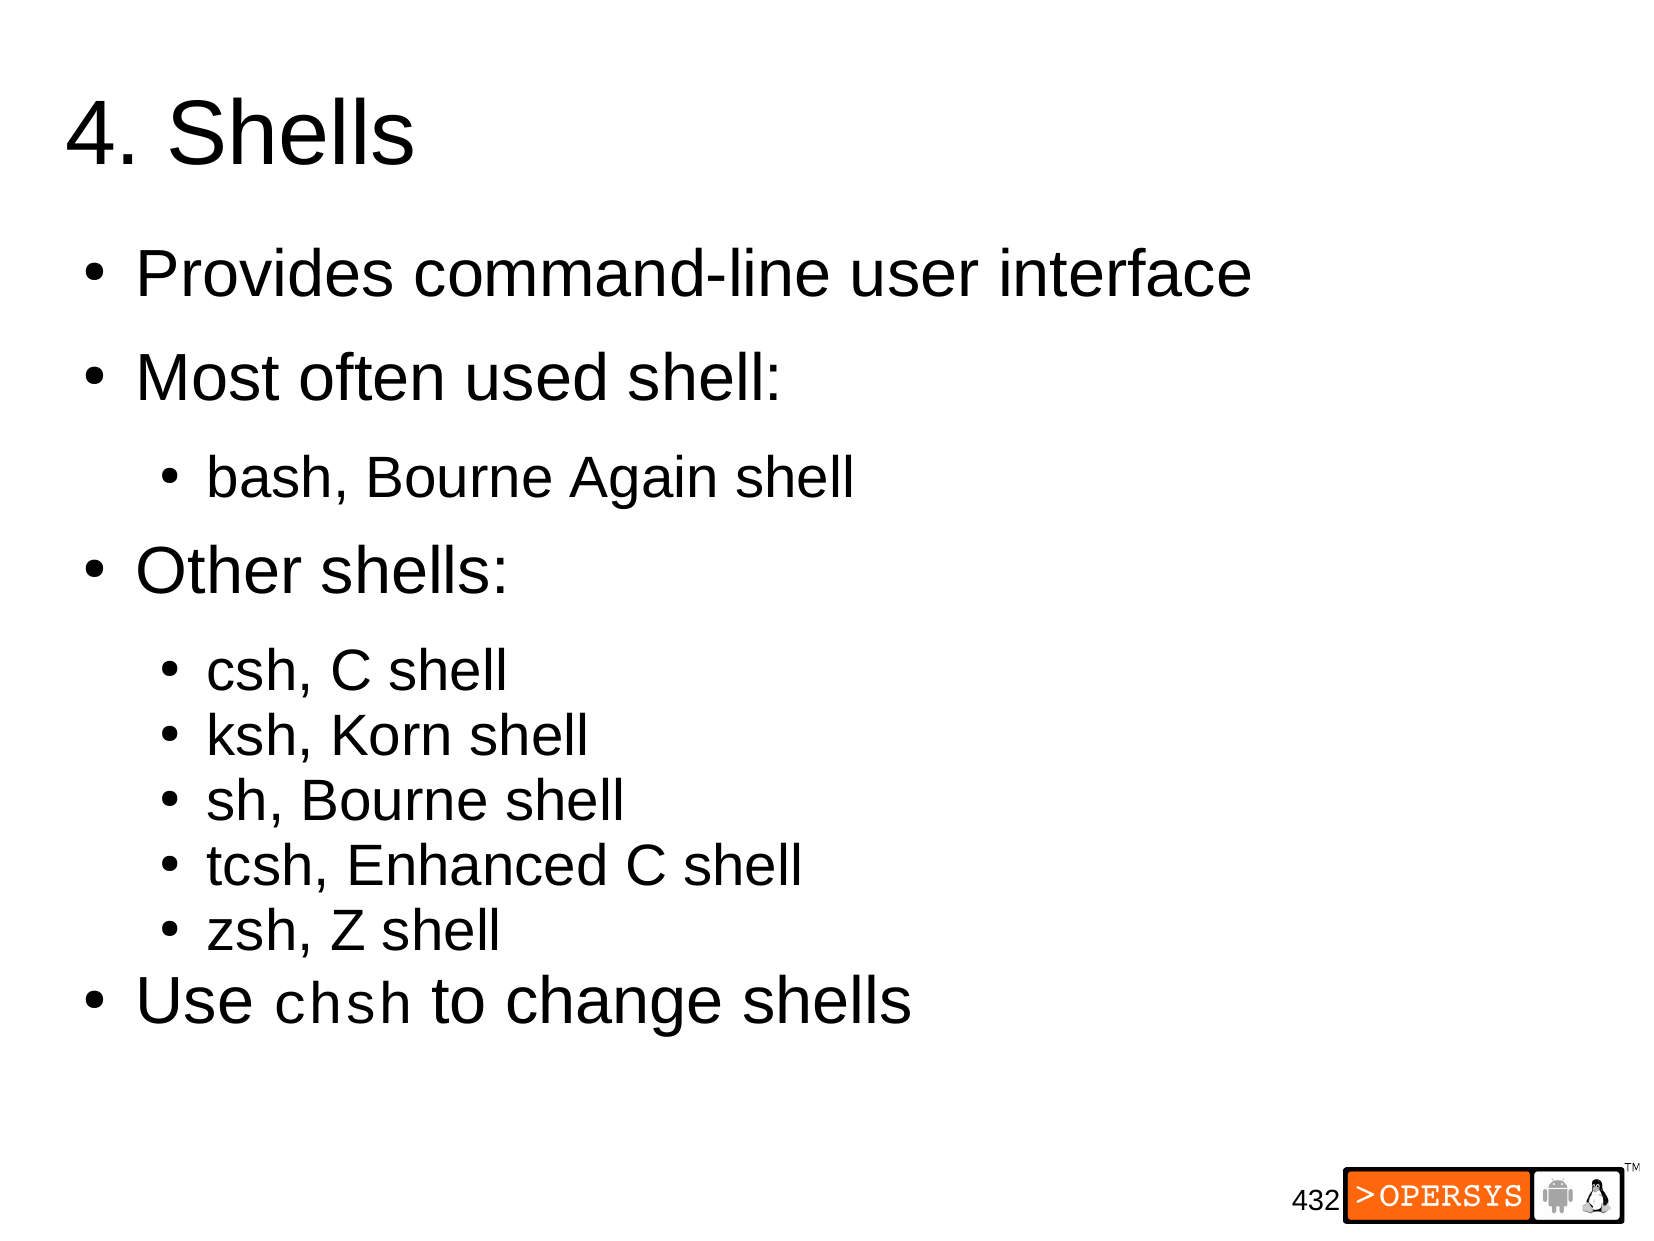

# 4. Shells
Provides command-line user interface
Most often used shell:
bash, Bourne Again shell
Other shells:
csh, C shell
ksh, Korn shell
sh, Bourne shell
tcsh, Enhanced C shell
zsh, Z shell
Use chsh to change shells